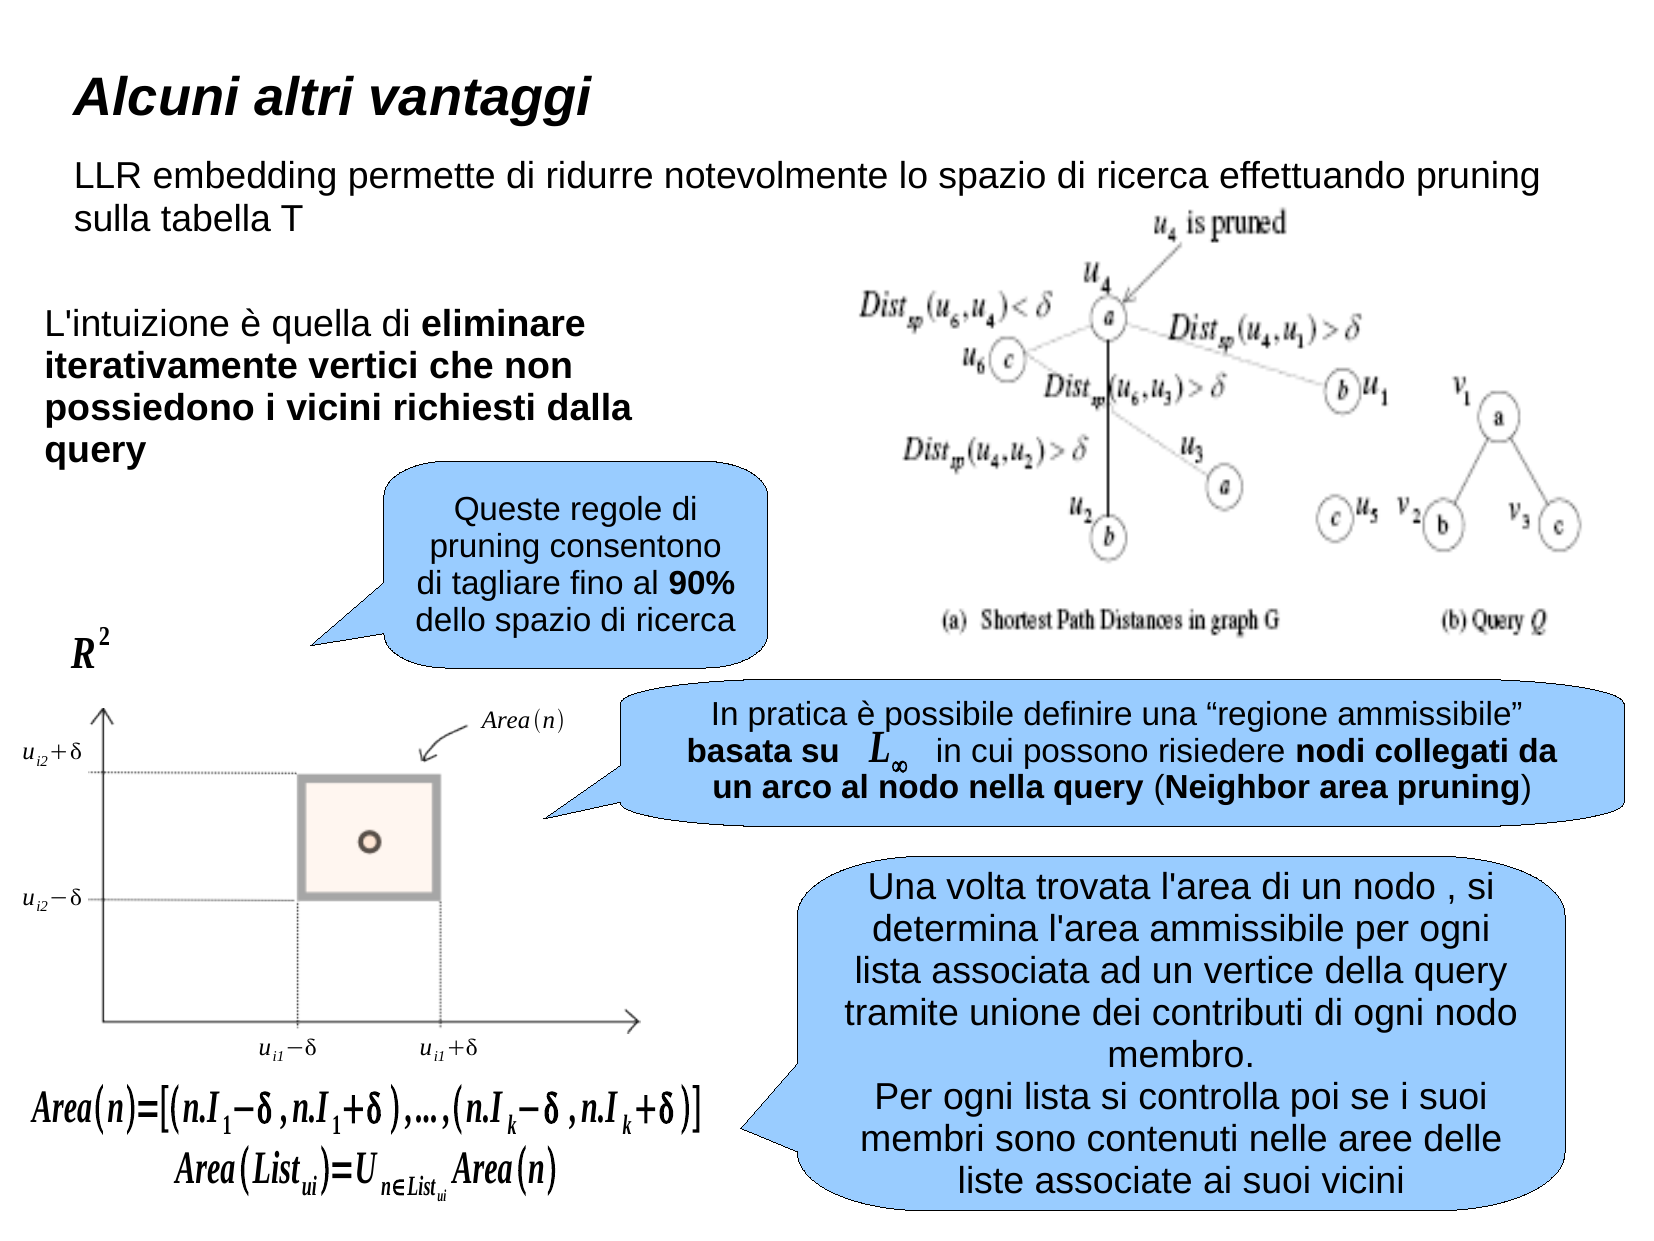

Alcuni altri vantaggi
LLR embedding permette di ridurre notevolmente lo spazio di ricerca effettuando pruning
sulla tabella T
L'intuizione è quella di eliminare iterativamente vertici che non possiedono i vicini richiesti dalla query
Queste regole di pruning consentono di tagliare fino al 90% dello spazio di ricerca
In pratica è possibile definire una “regione ammissibile” basata su	 in cui possono risiedere nodi collegati da un arco al nodo nella query (Neighbor area pruning)
Una volta trovata l'area di un nodo , si determina l'area ammissibile per ogni lista associata ad un vertice della query tramite unione dei contributi di ogni nodo membro.
Per ogni lista si controlla poi se i suoi membri sono contenuti nelle aree delle liste associate ai suoi vicini